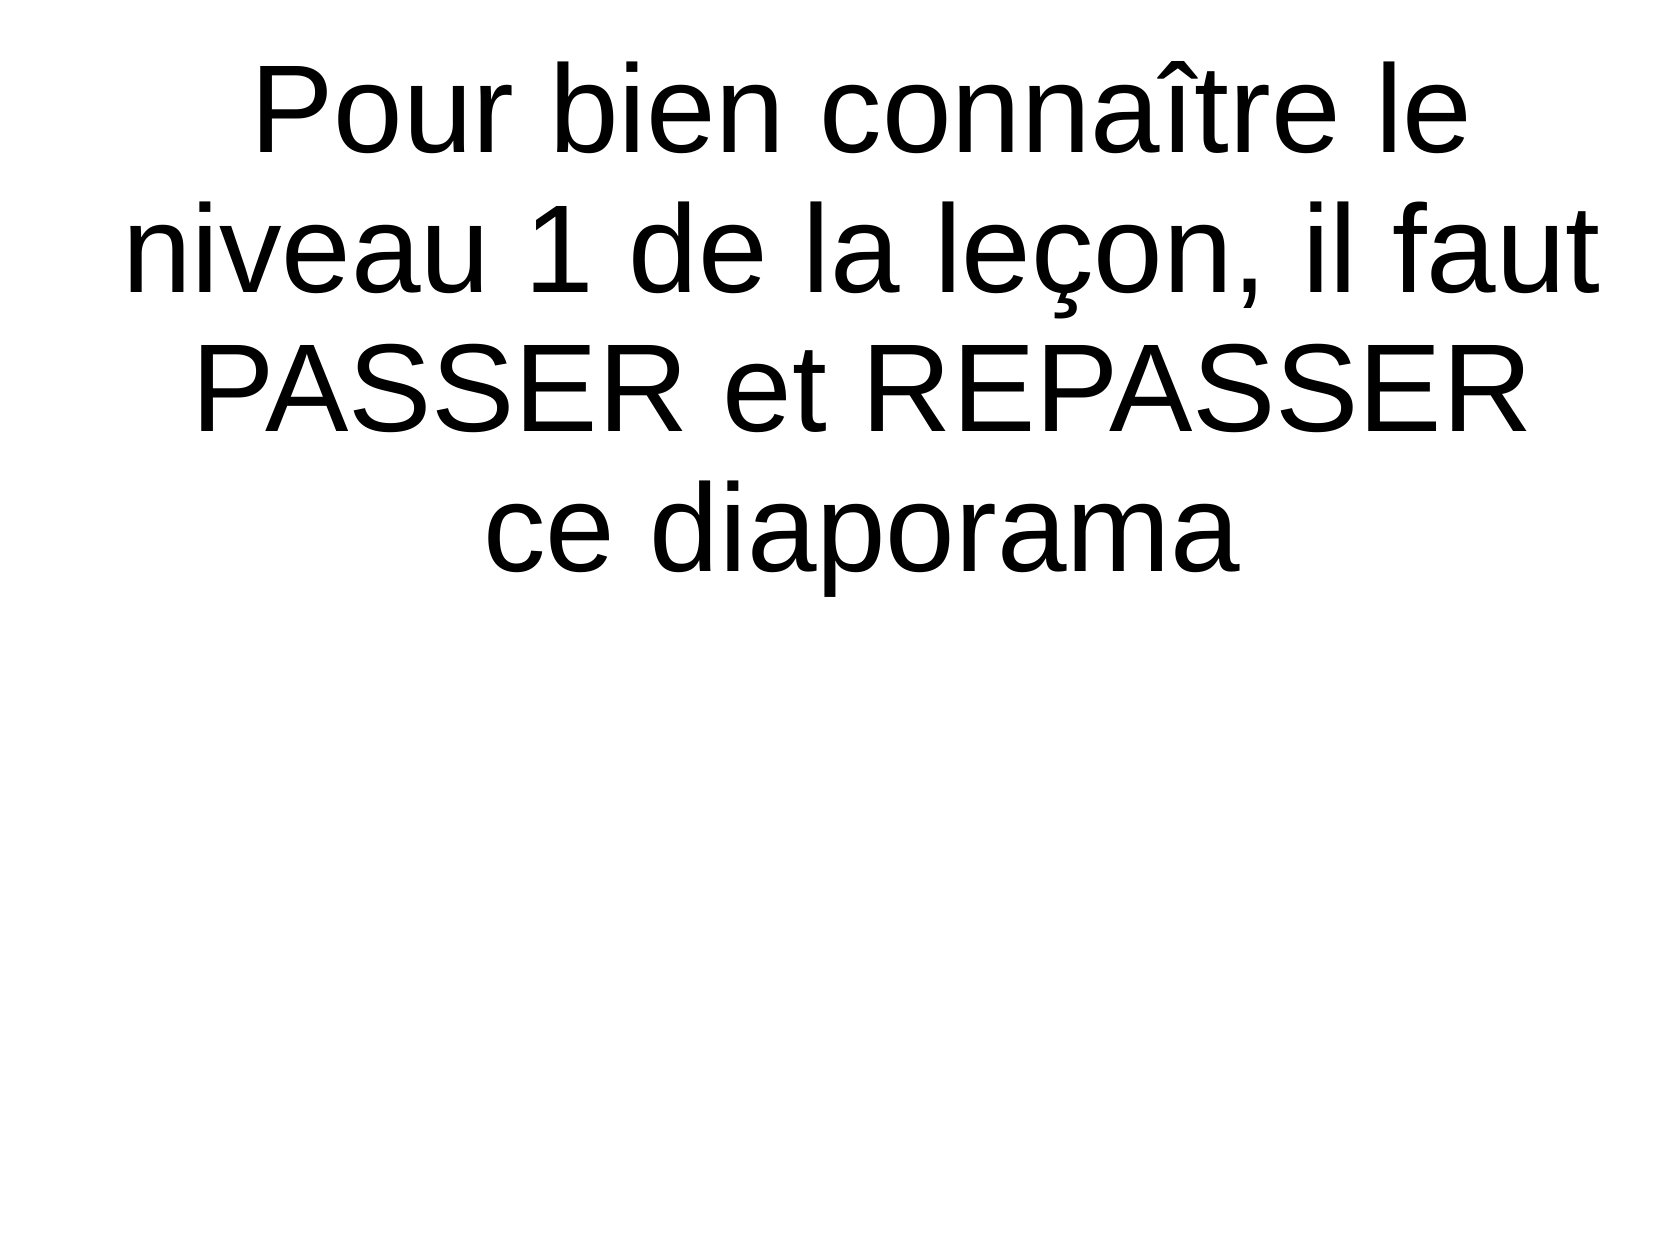

# Pour bien connaître le niveau 1 de la leçon, il faut PASSER et REPASSER ce diaporama